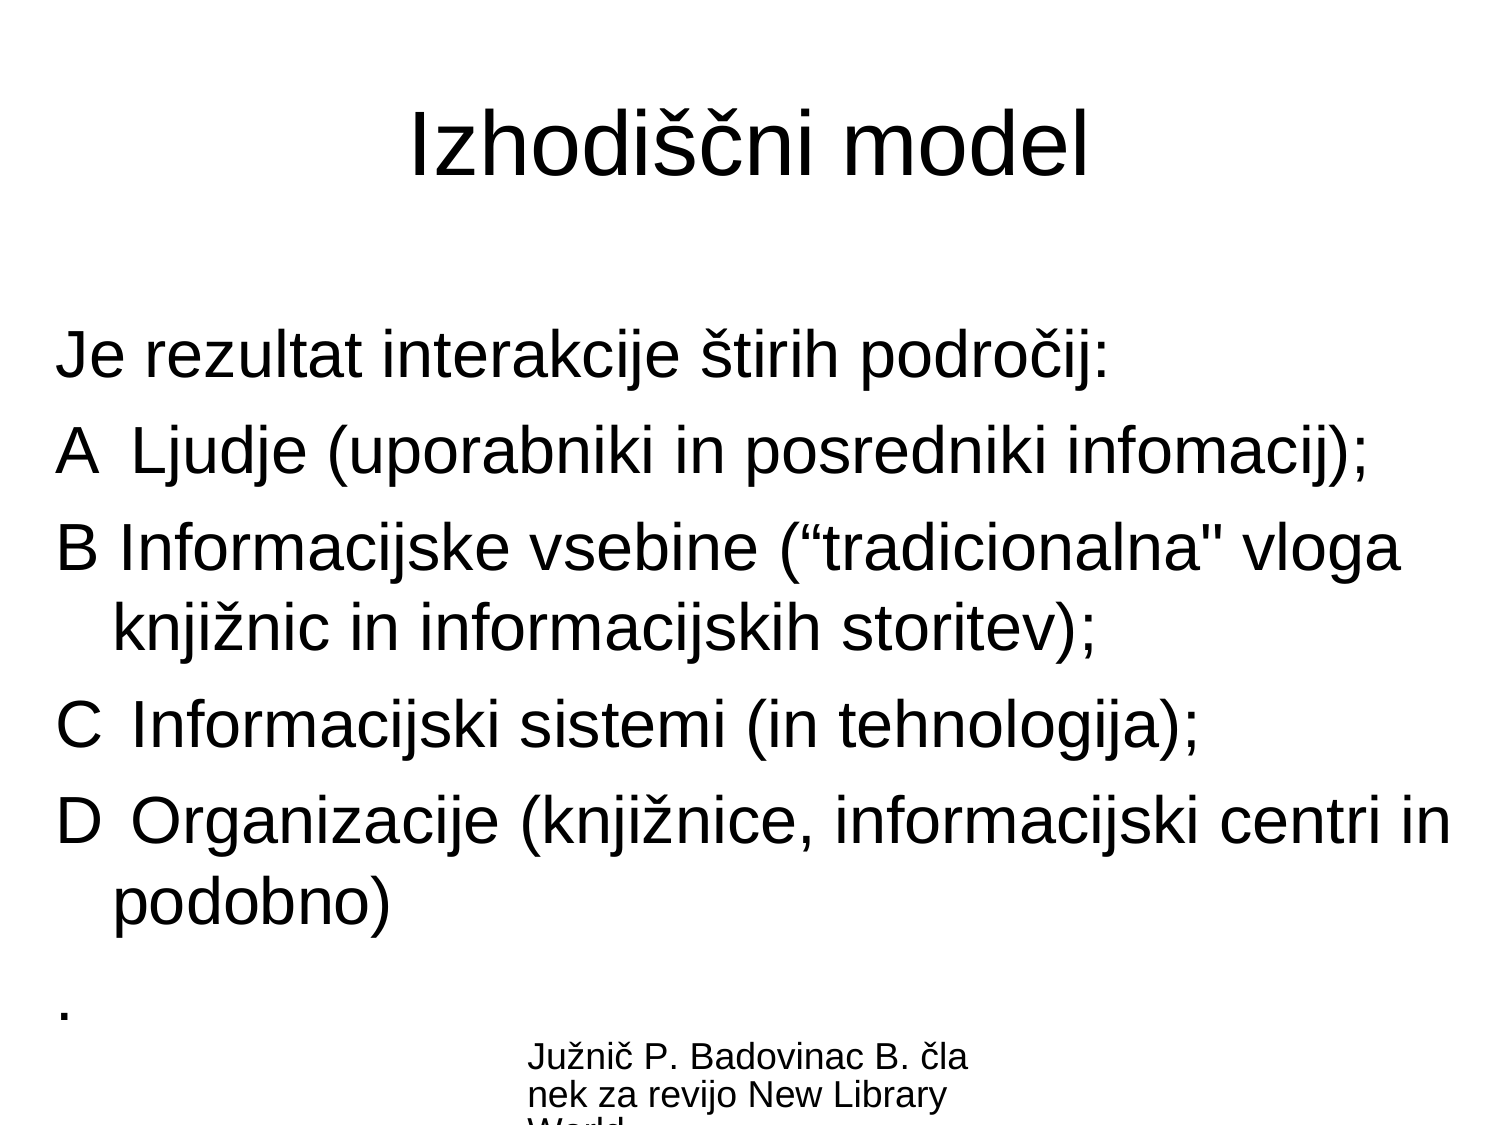

# Izhodiščni model
Je rezultat interakcije štirih področij:
A	 Ljudje (uporabniki in posredniki infomacij);
B Informacijske vsebine (“tradicionalna" vloga knjižnic in informacijskih storitev);
C	 Informacijski sistemi (in tehnologija);
D	 Organizacije (knjižnice, informacijski centri in podobno)
.
Južnič P. Badovinac B. članek za revijo New Library World